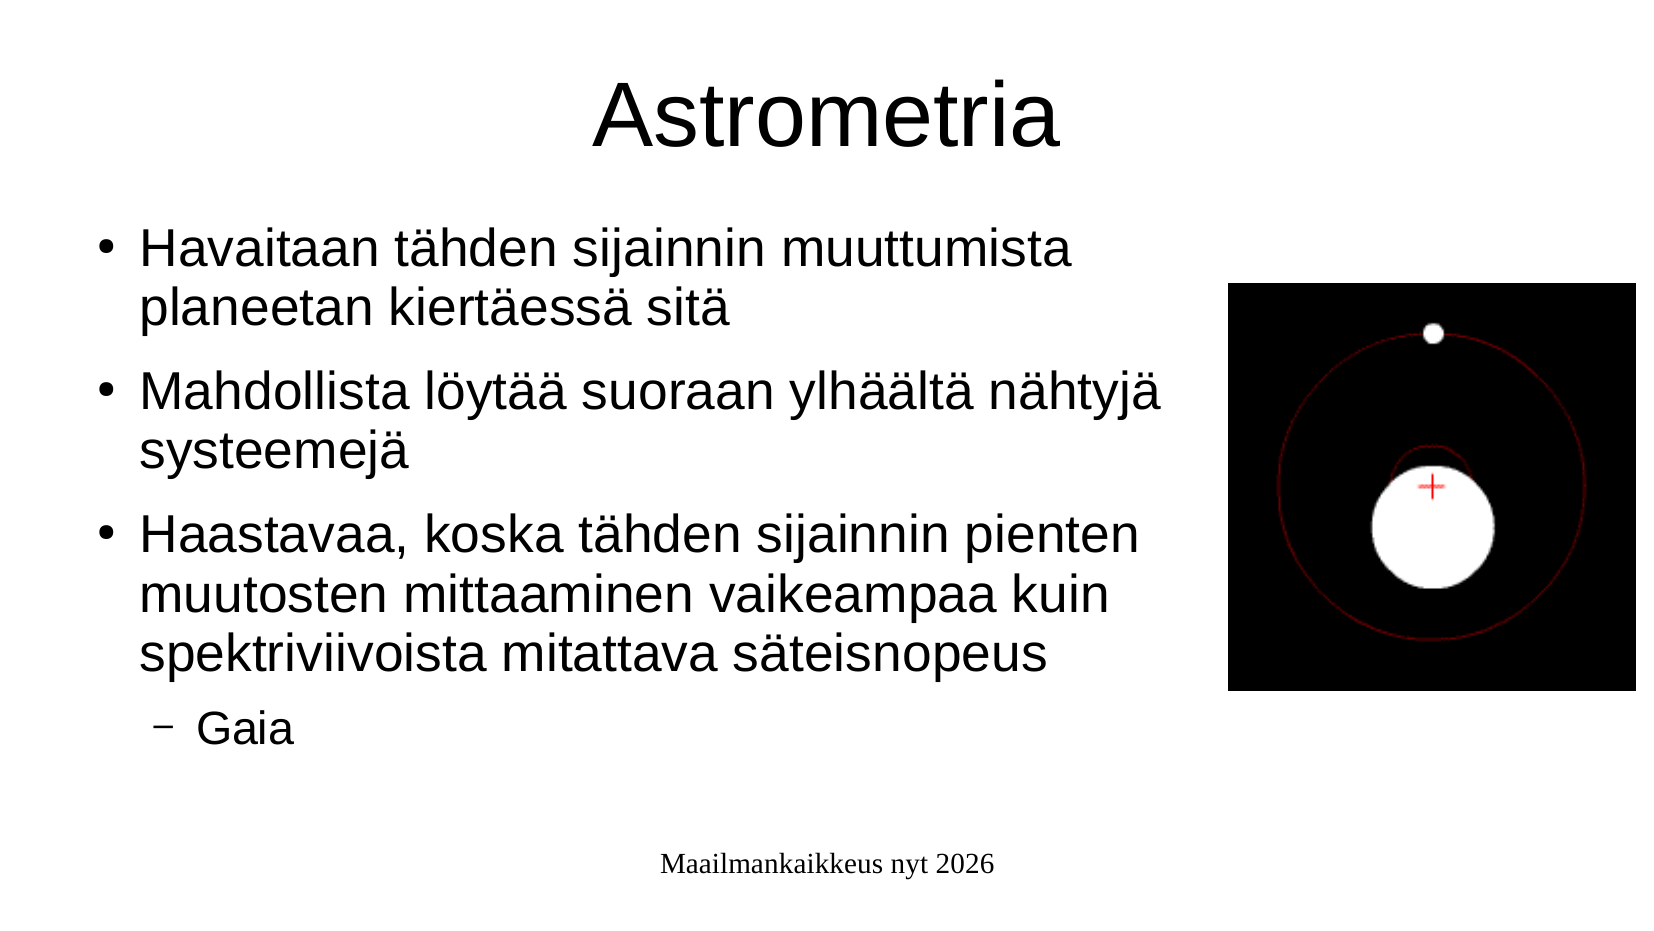

# Astrometria
Havaitaan tähden sijainnin muuttumista planeetan kiertäessä sitä
Mahdollista löytää suoraan ylhäältä nähtyjä systeemejä
Haastavaa, koska tähden sijainnin pienten muutosten mittaaminen vaikeampaa kuin spektriviivoista mitattava säteisnopeus
Gaia